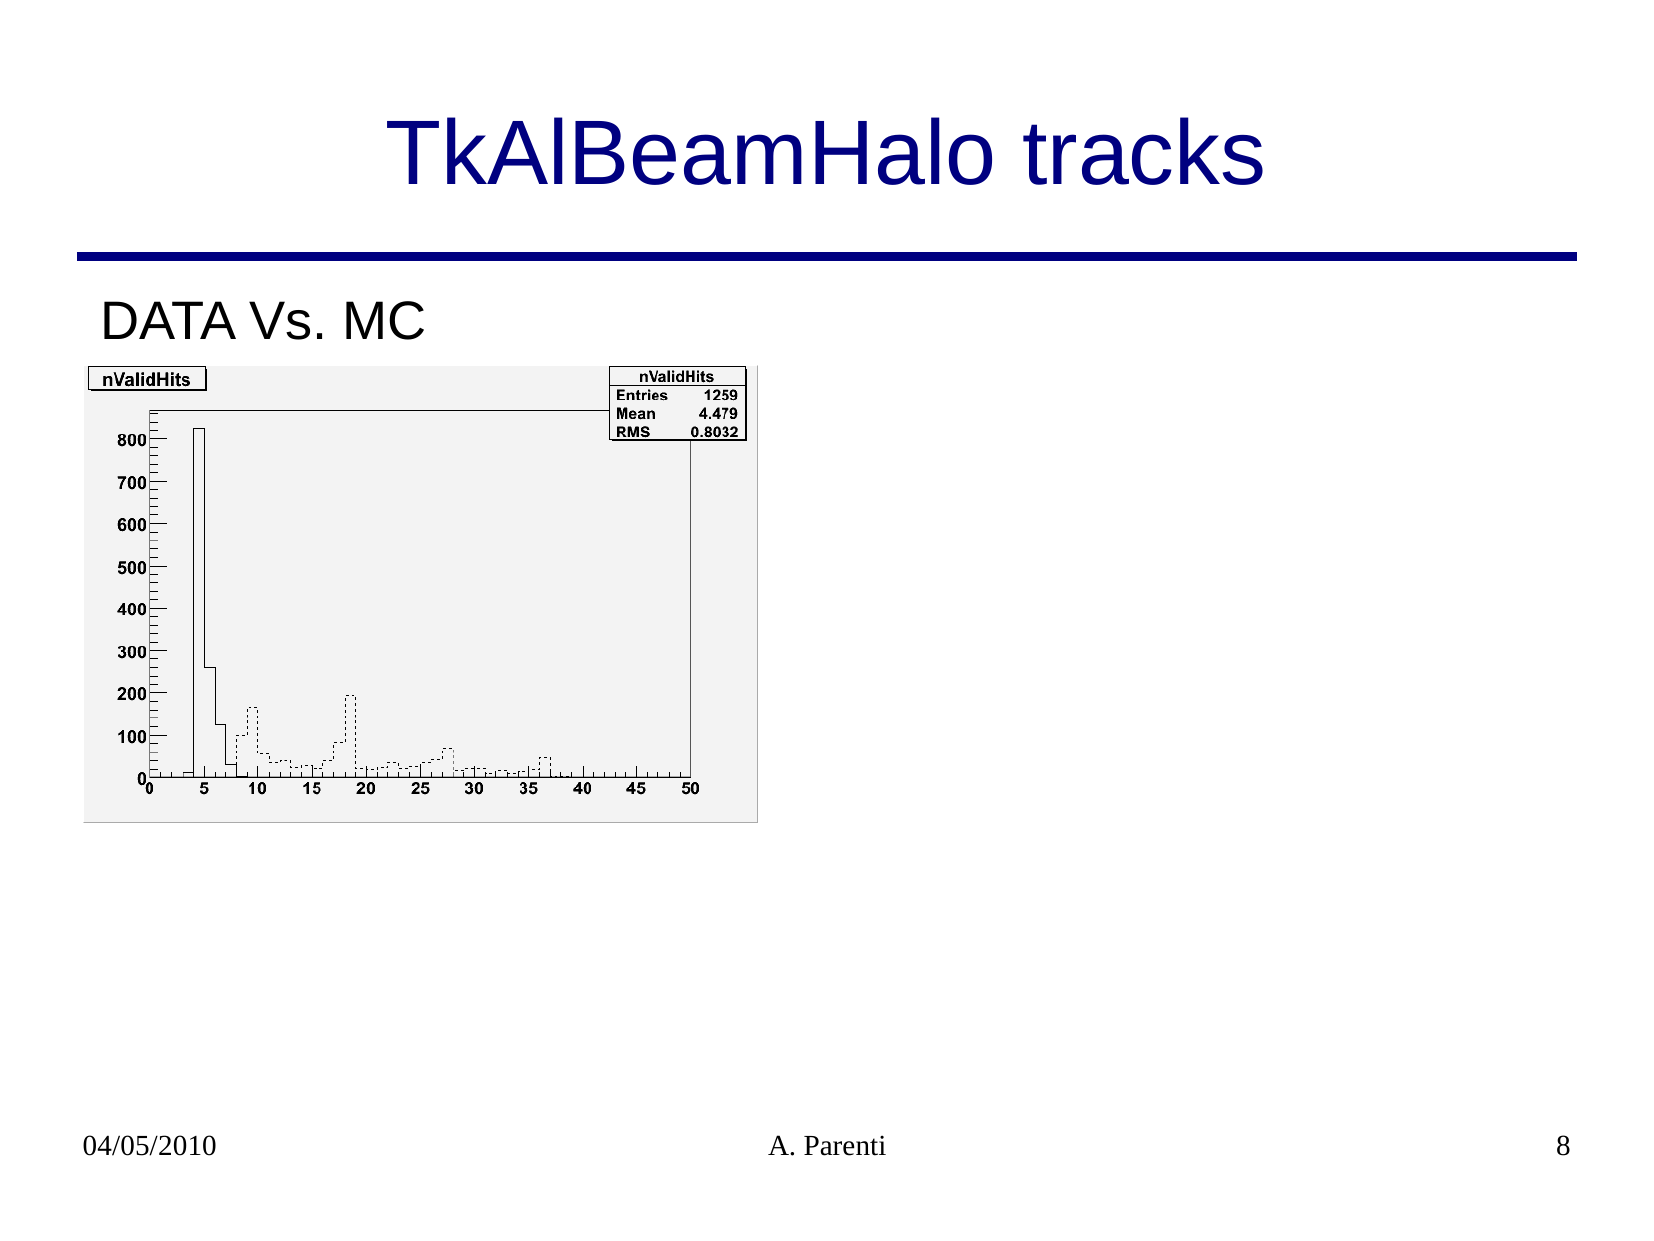

# TkAlBeamHalo tracks
DATA Vs. MC
8